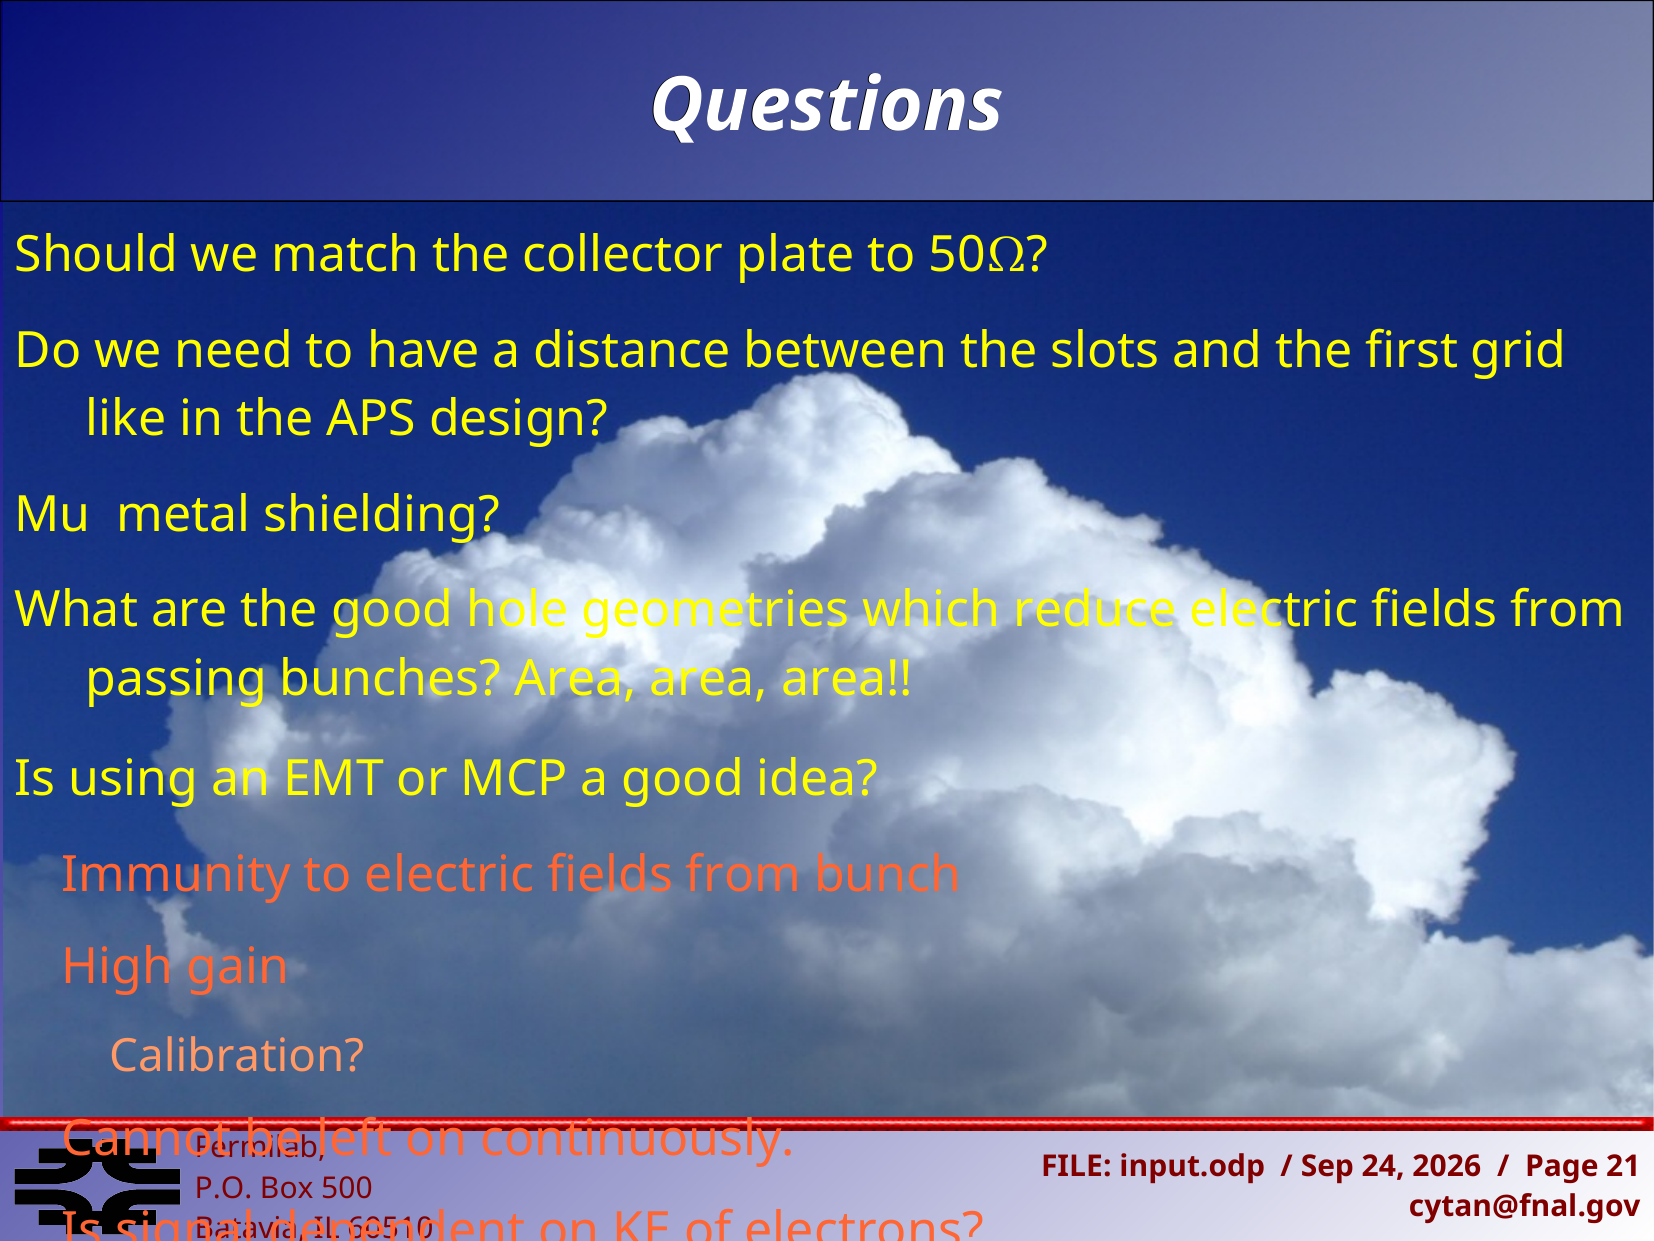

# Questions
Should we match the collector plate to 50?
Do we need to have a distance between the slots and the first grid like in the APS design?
Mu metal shielding?
What are the good hole geometries which reduce electric fields from passing bunches? Area, area, area!!
Is using an EMT or MCP a good idea?
Immunity to electric fields from bunch
High gain
Calibration?
Cannot be left on continuously.
Is signal dependent on KE of electrons?